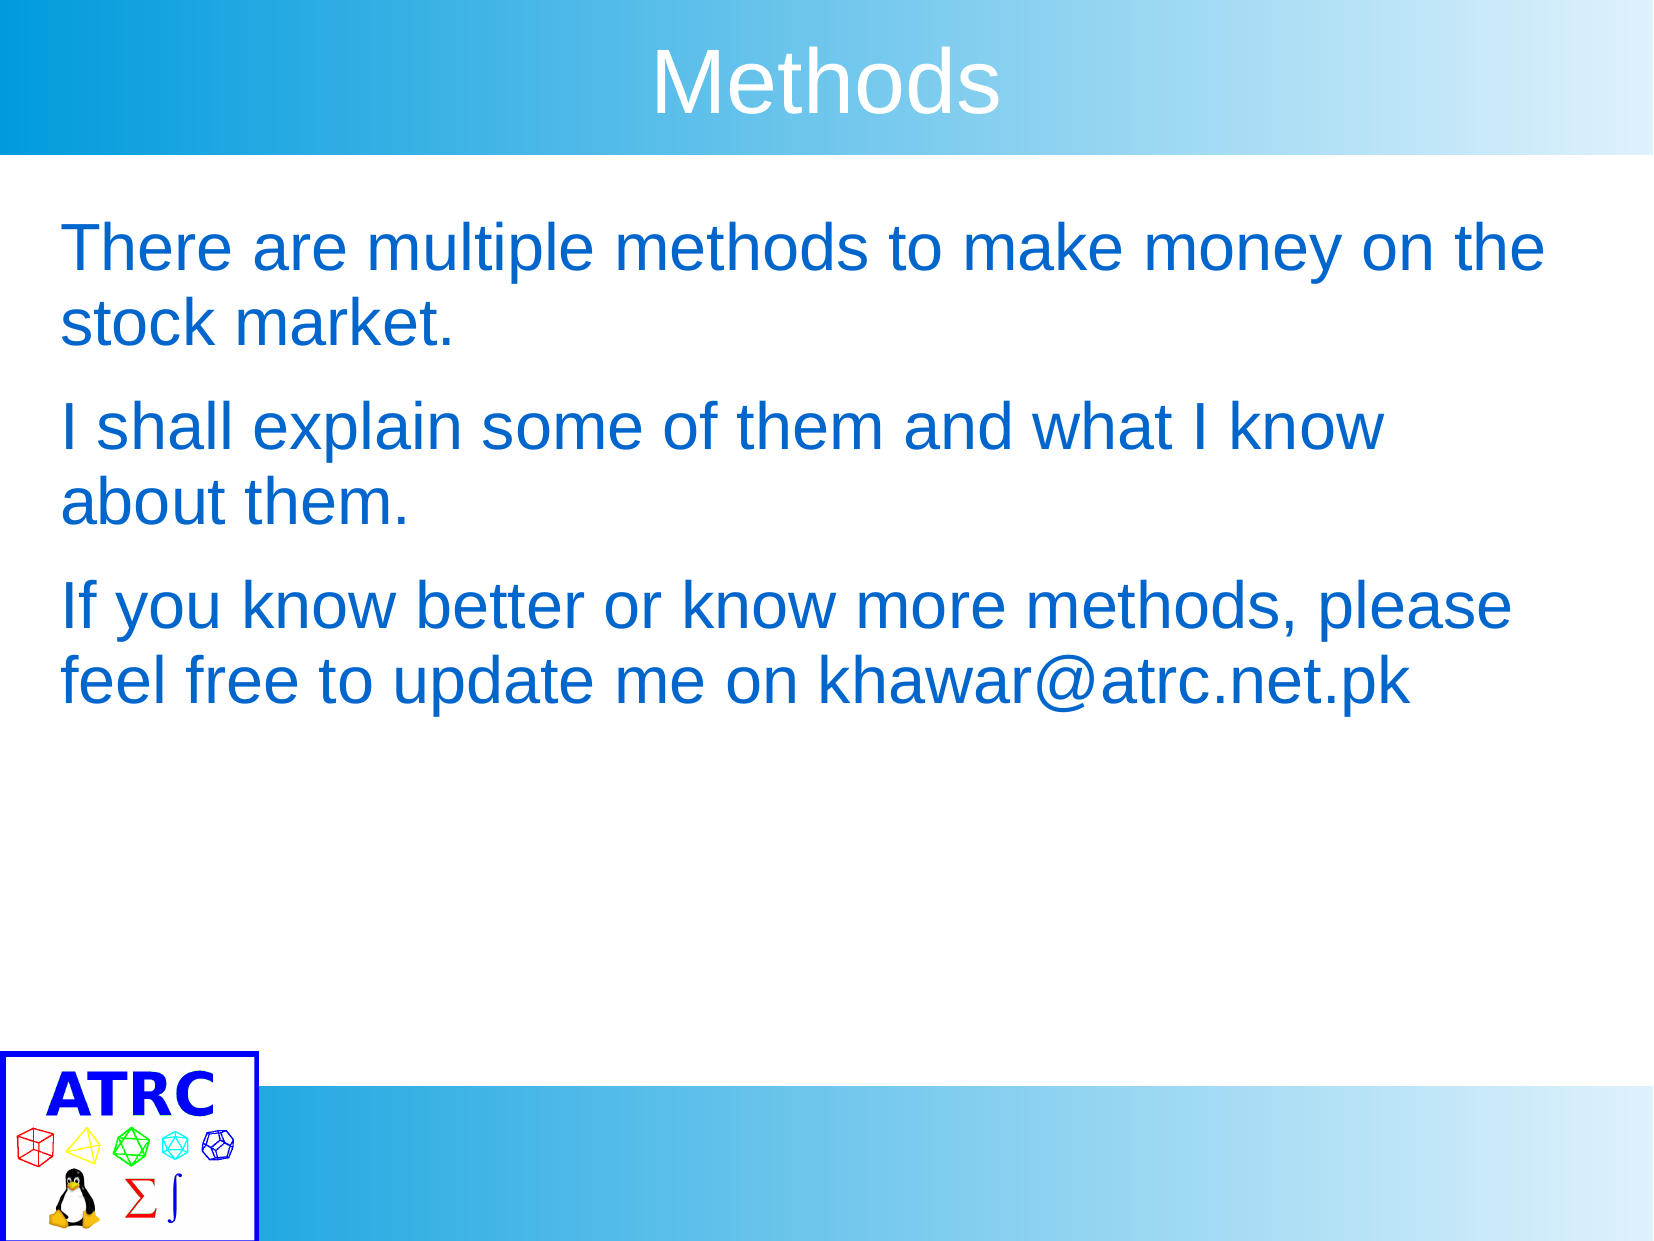

# Methods
There are multiple methods to make money on the stock market.
I shall explain some of them and what I know about them.
If you know better or know more methods, please feel free to update me on khawar@atrc.net.pk